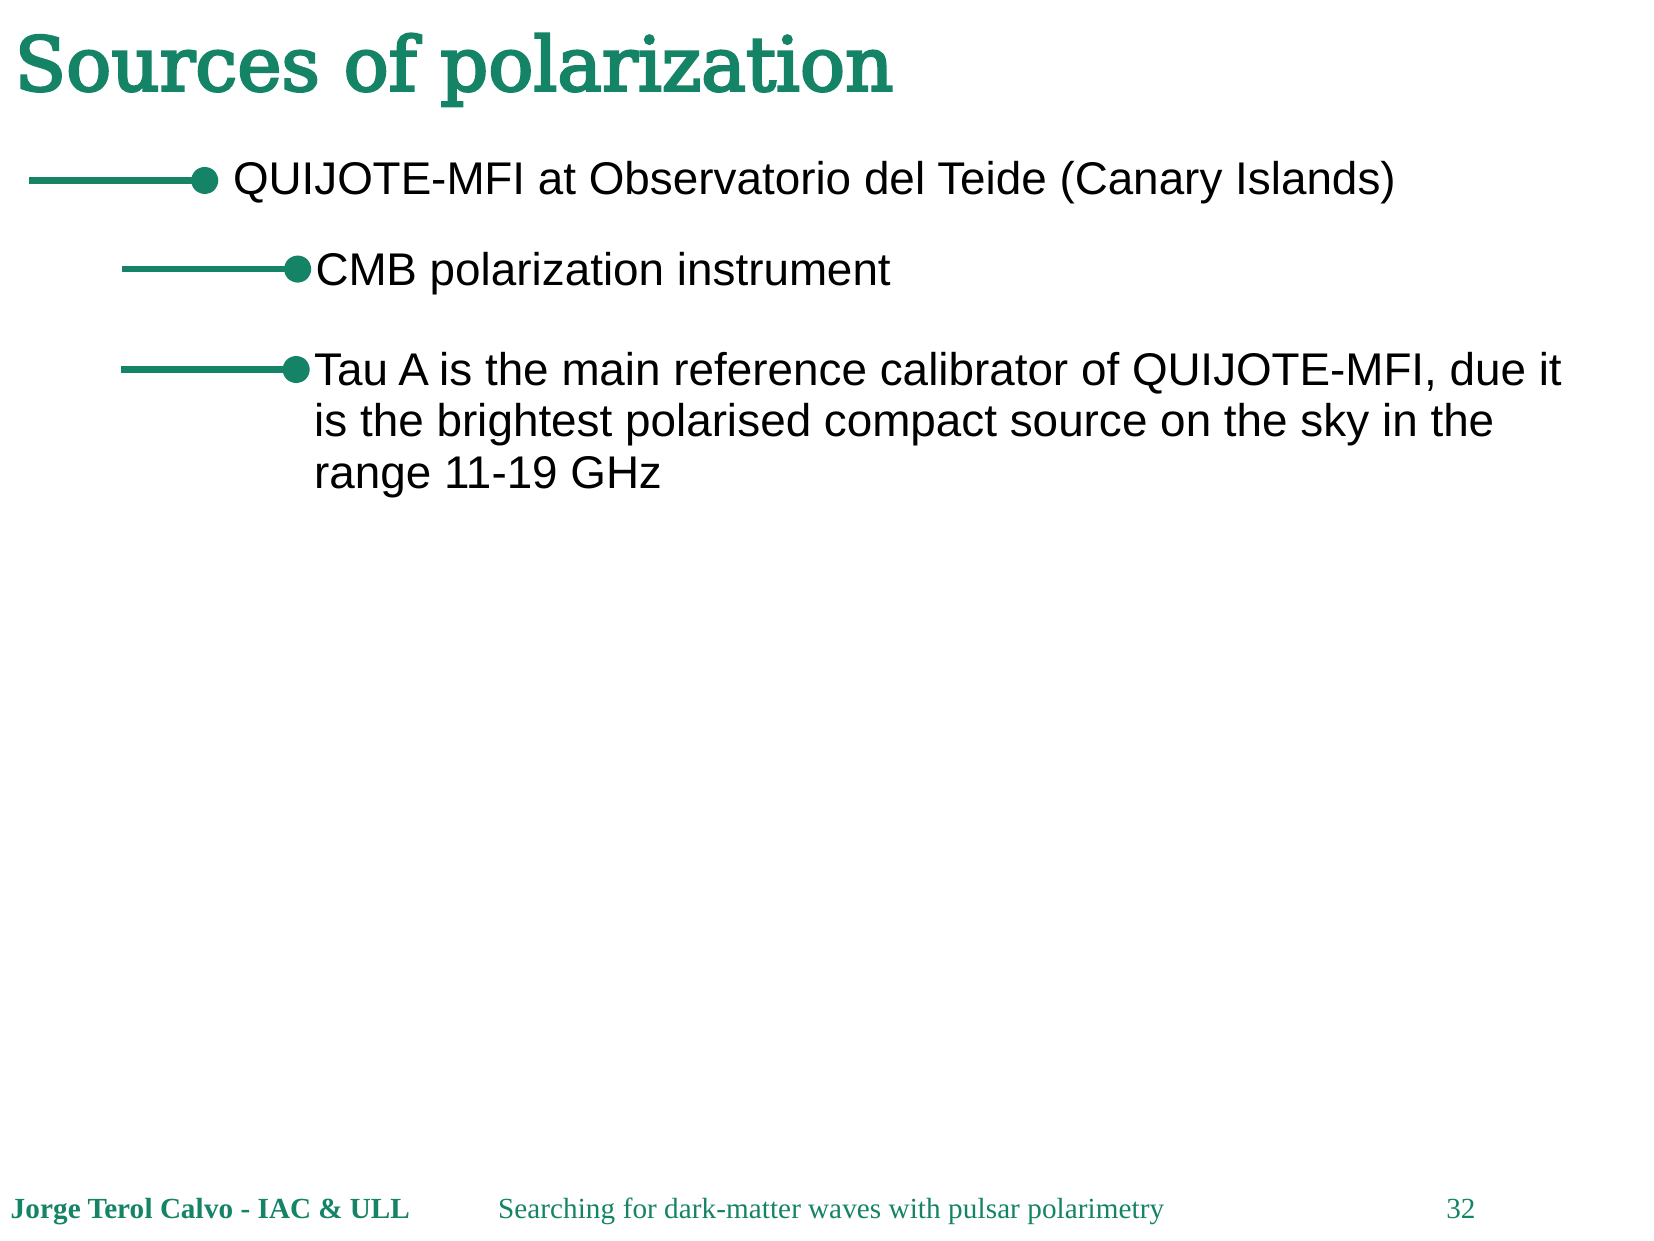

Sources of polarization
QUIJOTE-MFI at Observatorio del Teide (Canary Islands)
CMB polarization instrument
Tau A is the main reference calibrator of QUIJOTE-MFI, due it is the brightest polarised compact source on the sky in the range 11-19 GHz
Jorge Terol Calvo - IAC & ULL
Searching for dark-matter waves with pulsar polarimetry
32